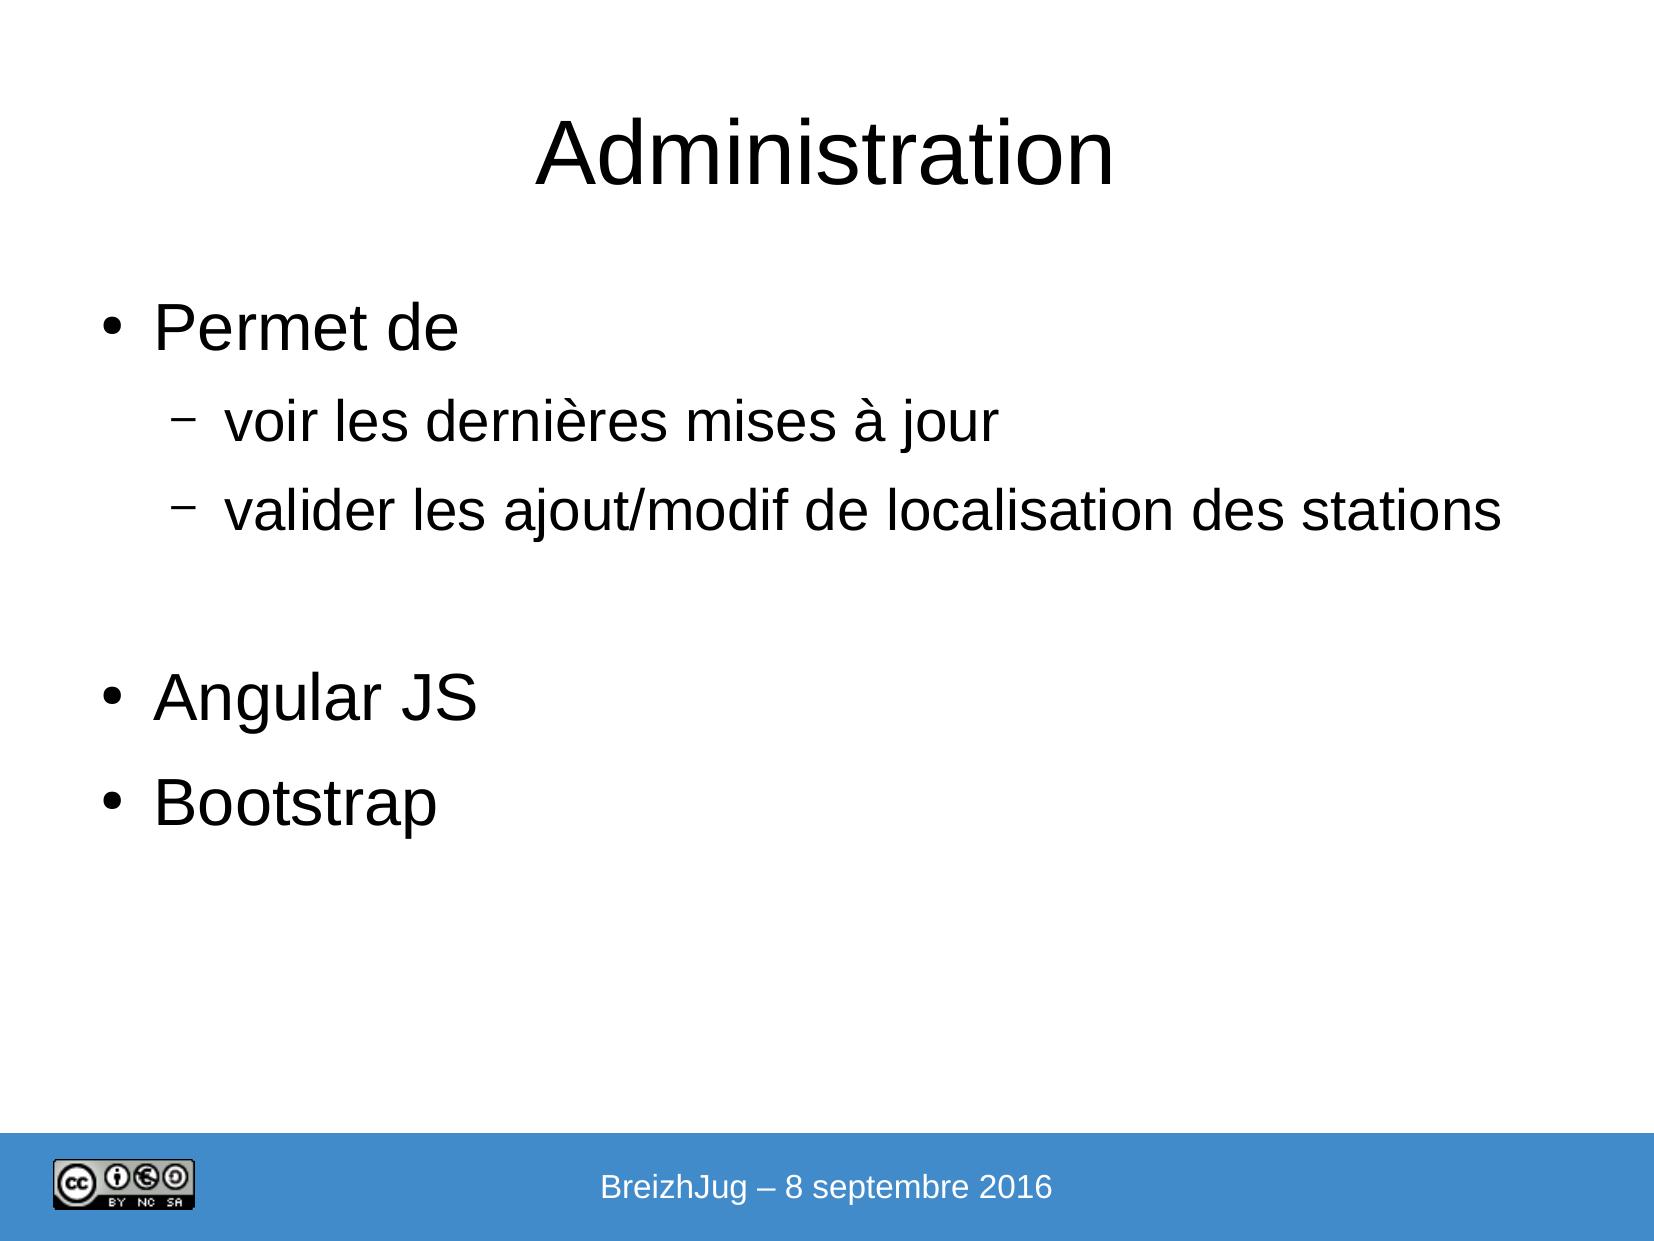

# Administration
Permet de
voir les dernières mises à jour
valider les ajout/modif de localisation des stations
Angular JS
Bootstrap